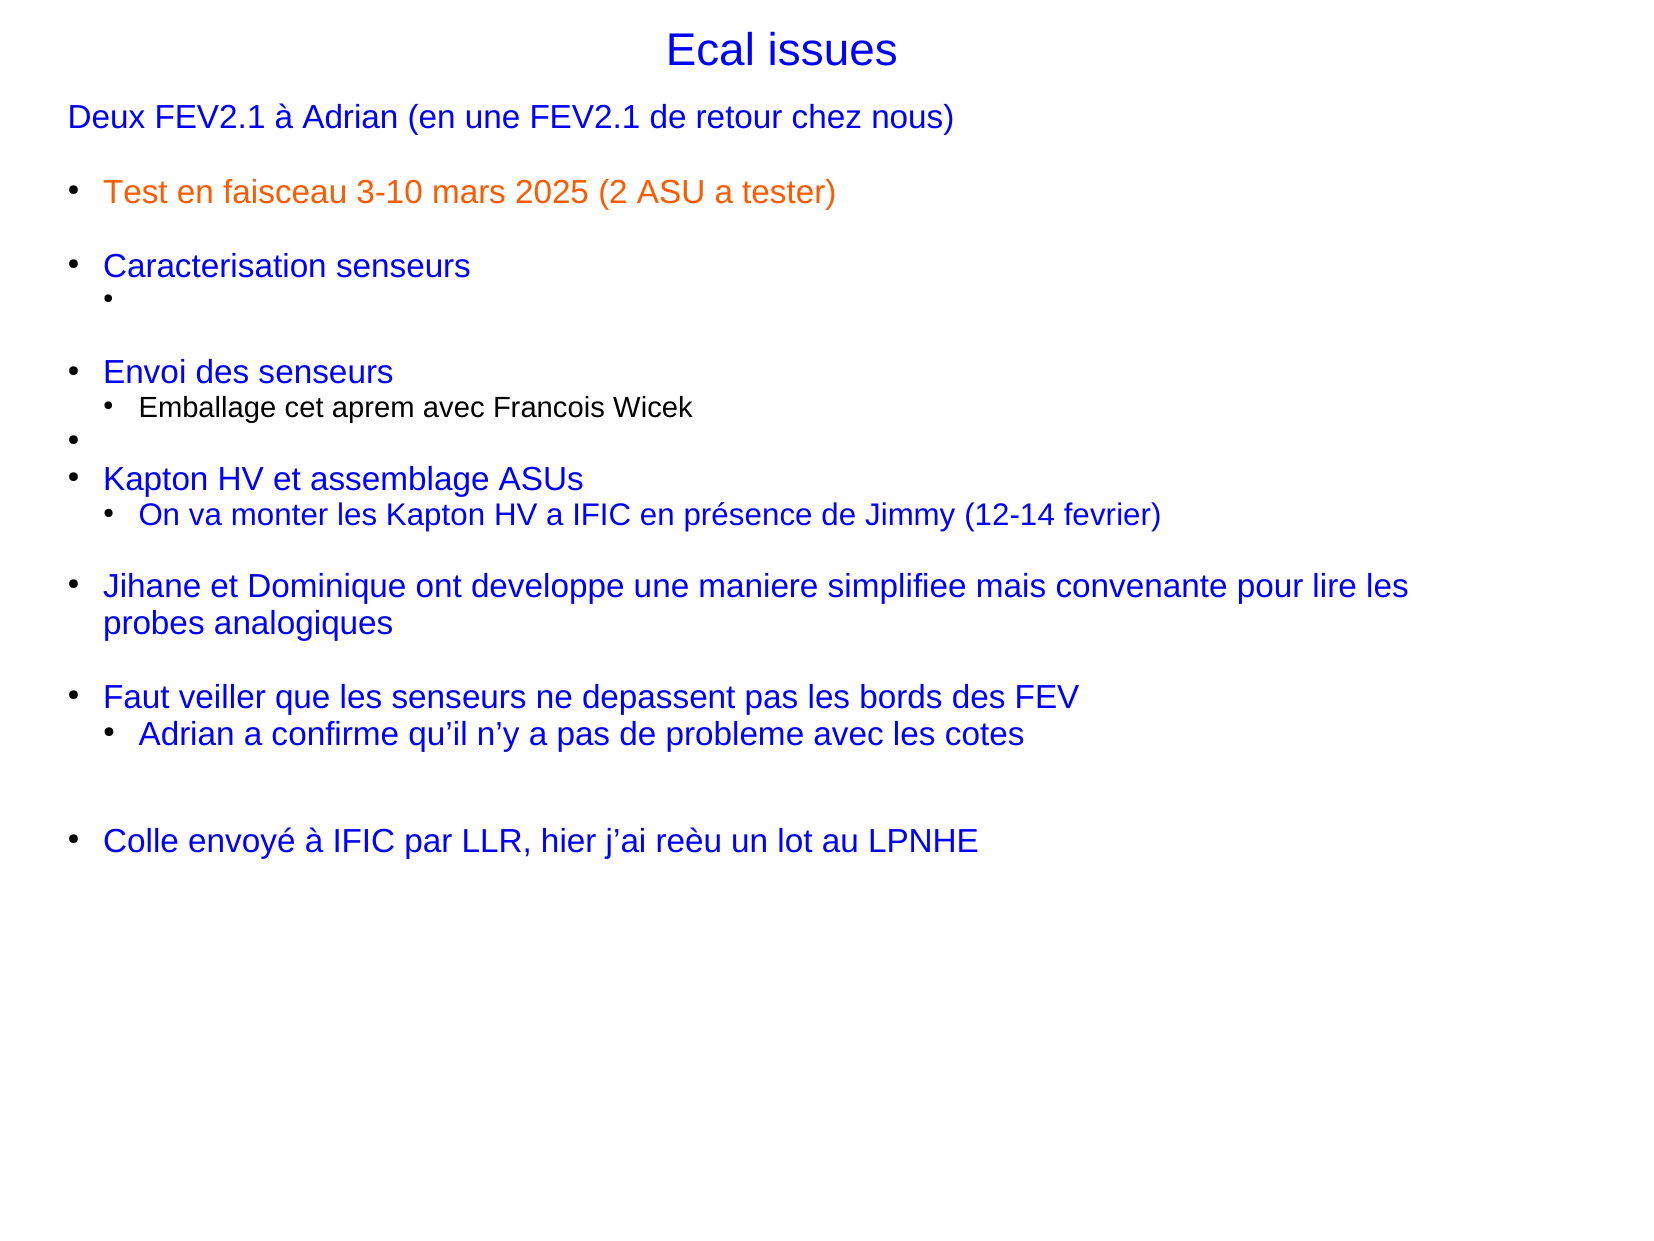

Ecal issues
Deux FEV2.1 à Adrian (en une FEV2.1 de retour chez nous)
Test en faisceau 3-10 mars 2025 (2 ASU a tester)
Caracterisation senseurs
Envoi des senseurs
Emballage cet aprem avec Francois Wicek
Kapton HV et assemblage ASUs
On va monter les Kapton HV a IFIC en présence de Jimmy (12-14 fevrier)
Jihane et Dominique ont developpe une maniere simplifiee mais convenante pour lire les probes analogiques
Faut veiller que les senseurs ne depassent pas les bords des FEV
Adrian a confirme qu’il n’y a pas de probleme avec les cotes
Colle envoyé à IFIC par LLR, hier j’ai reèu un lot au LPNHE